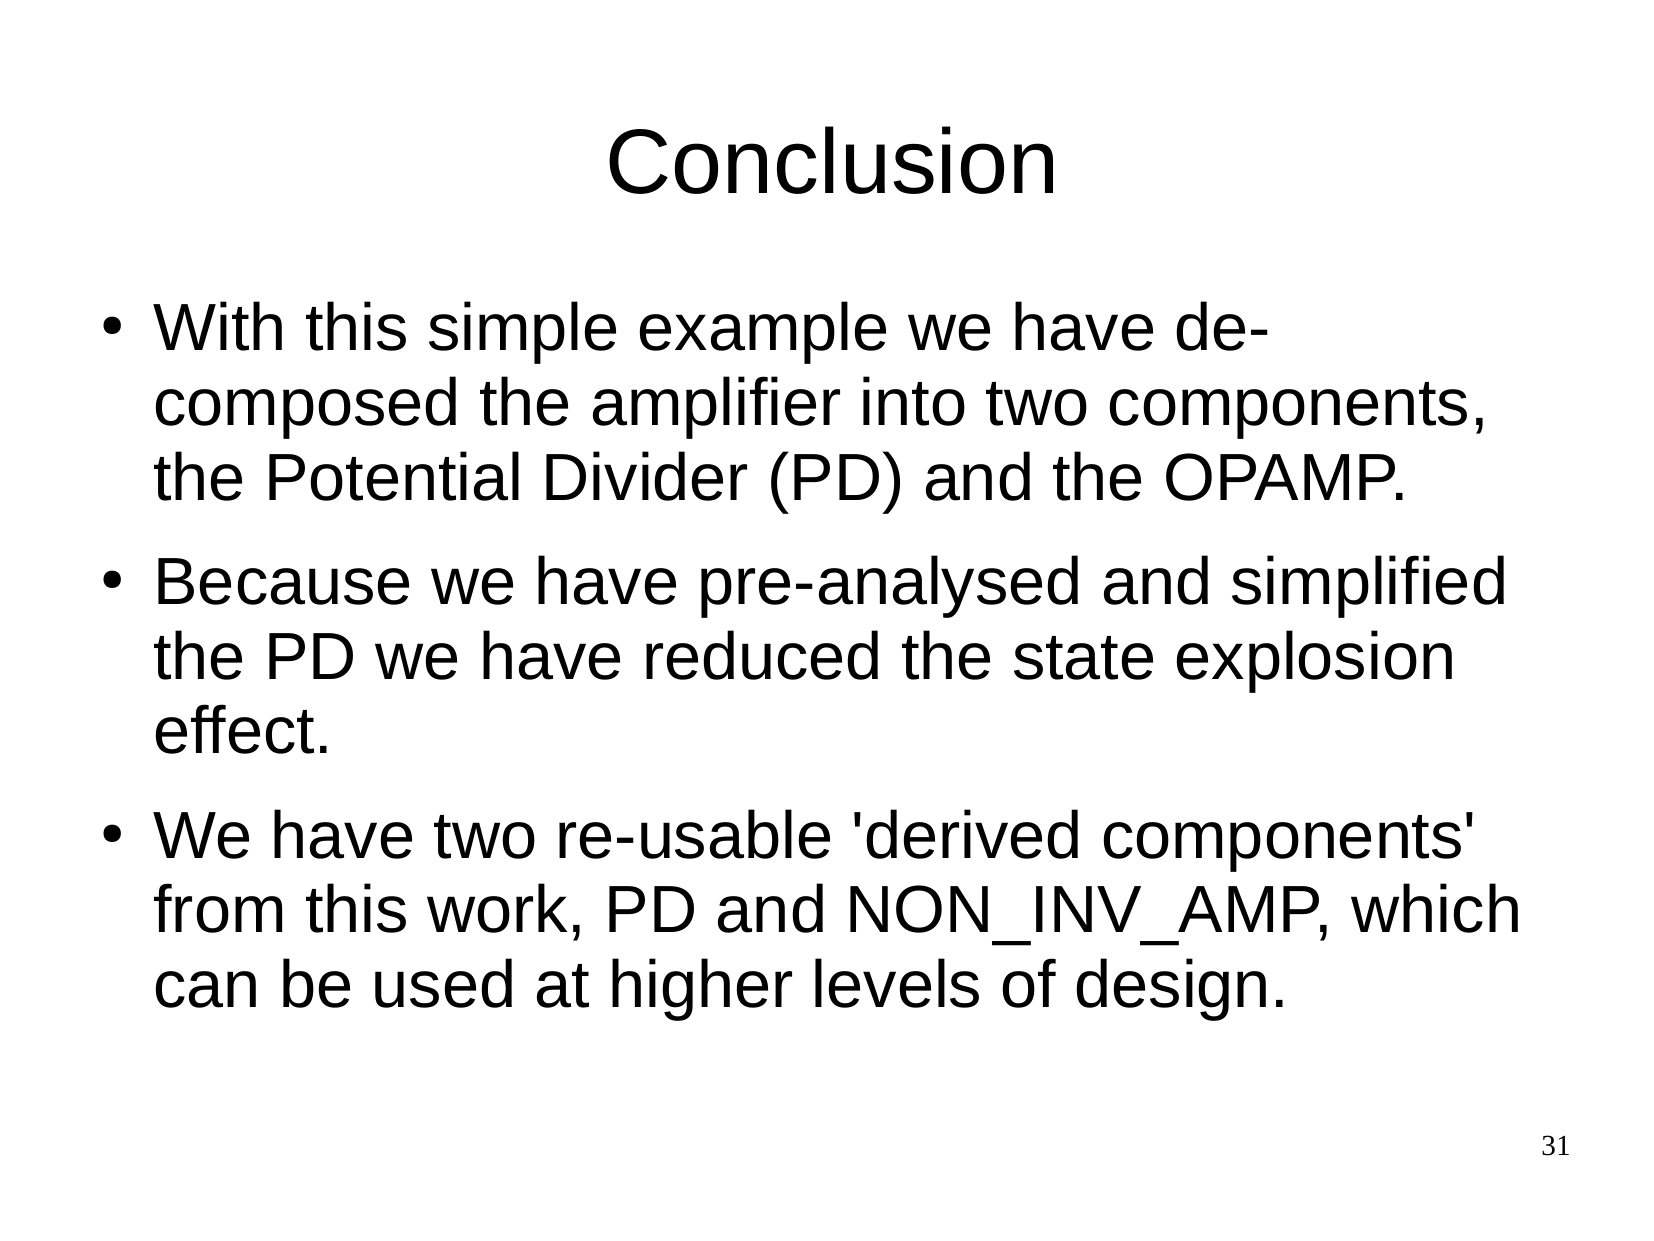

# Conclusion
With this simple example we have de-composed the amplifier into two components, the Potential Divider (PD) and the OPAMP.
Because we have pre-analysed and simplified the PD we have reduced the state explosion effect.
We have two re-usable 'derived components' from this work, PD and NON_INV_AMP, which can be used at higher levels of design.
31